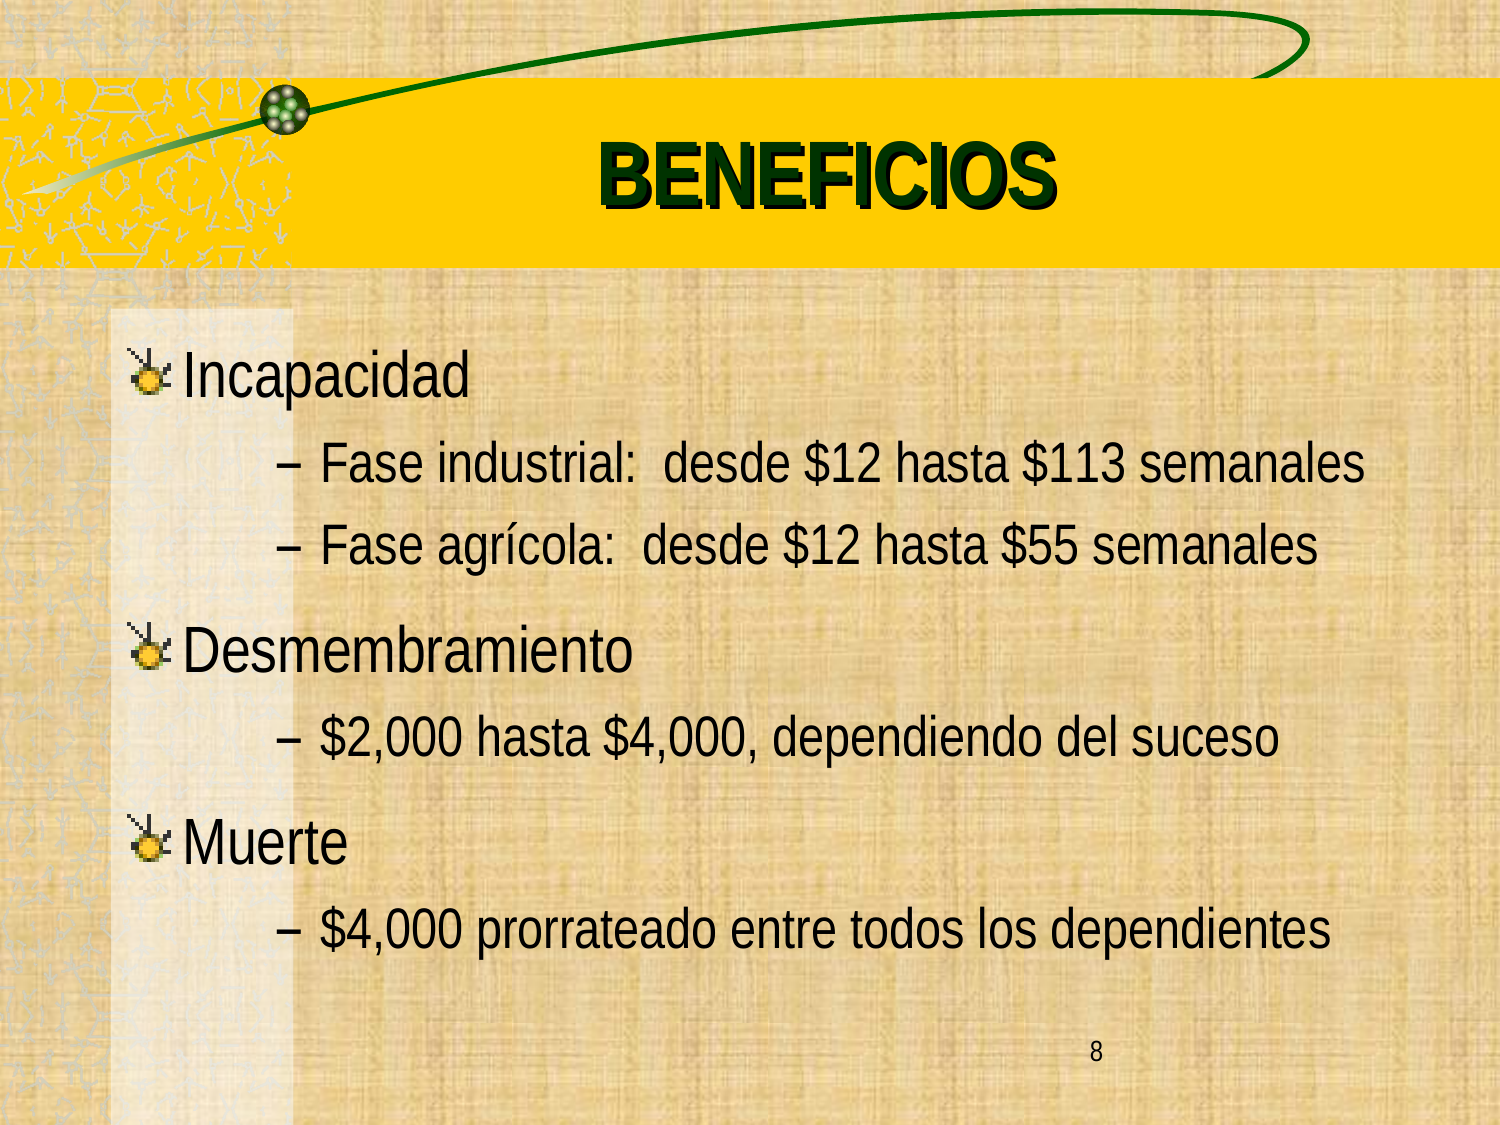

# BENEFICIOS
Incapacidad
Fase industrial: desde $12 hasta $113 semanales
Fase agrícola: desde $12 hasta $55 semanales
Desmembramiento
$2,000 hasta $4,000, dependiendo del suceso
Muerte
$4,000 prorrateado entre todos los dependientes